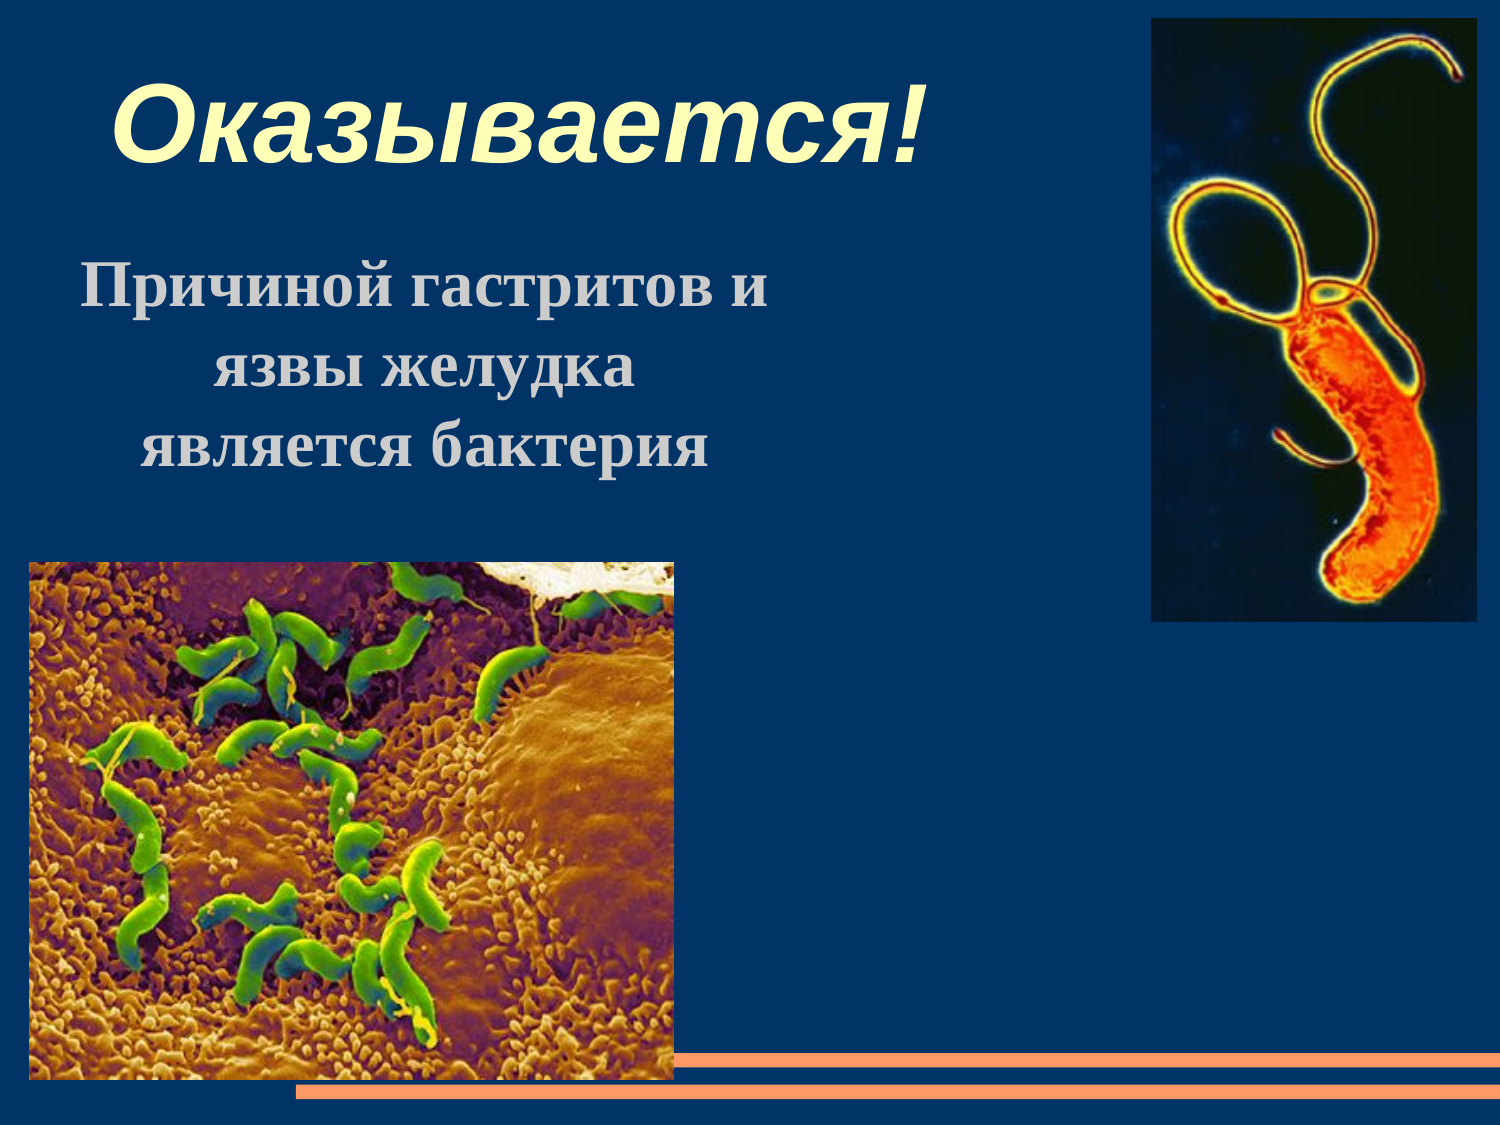

# Оказывается!
Причиной гастритов и язвы желудка является бактерия